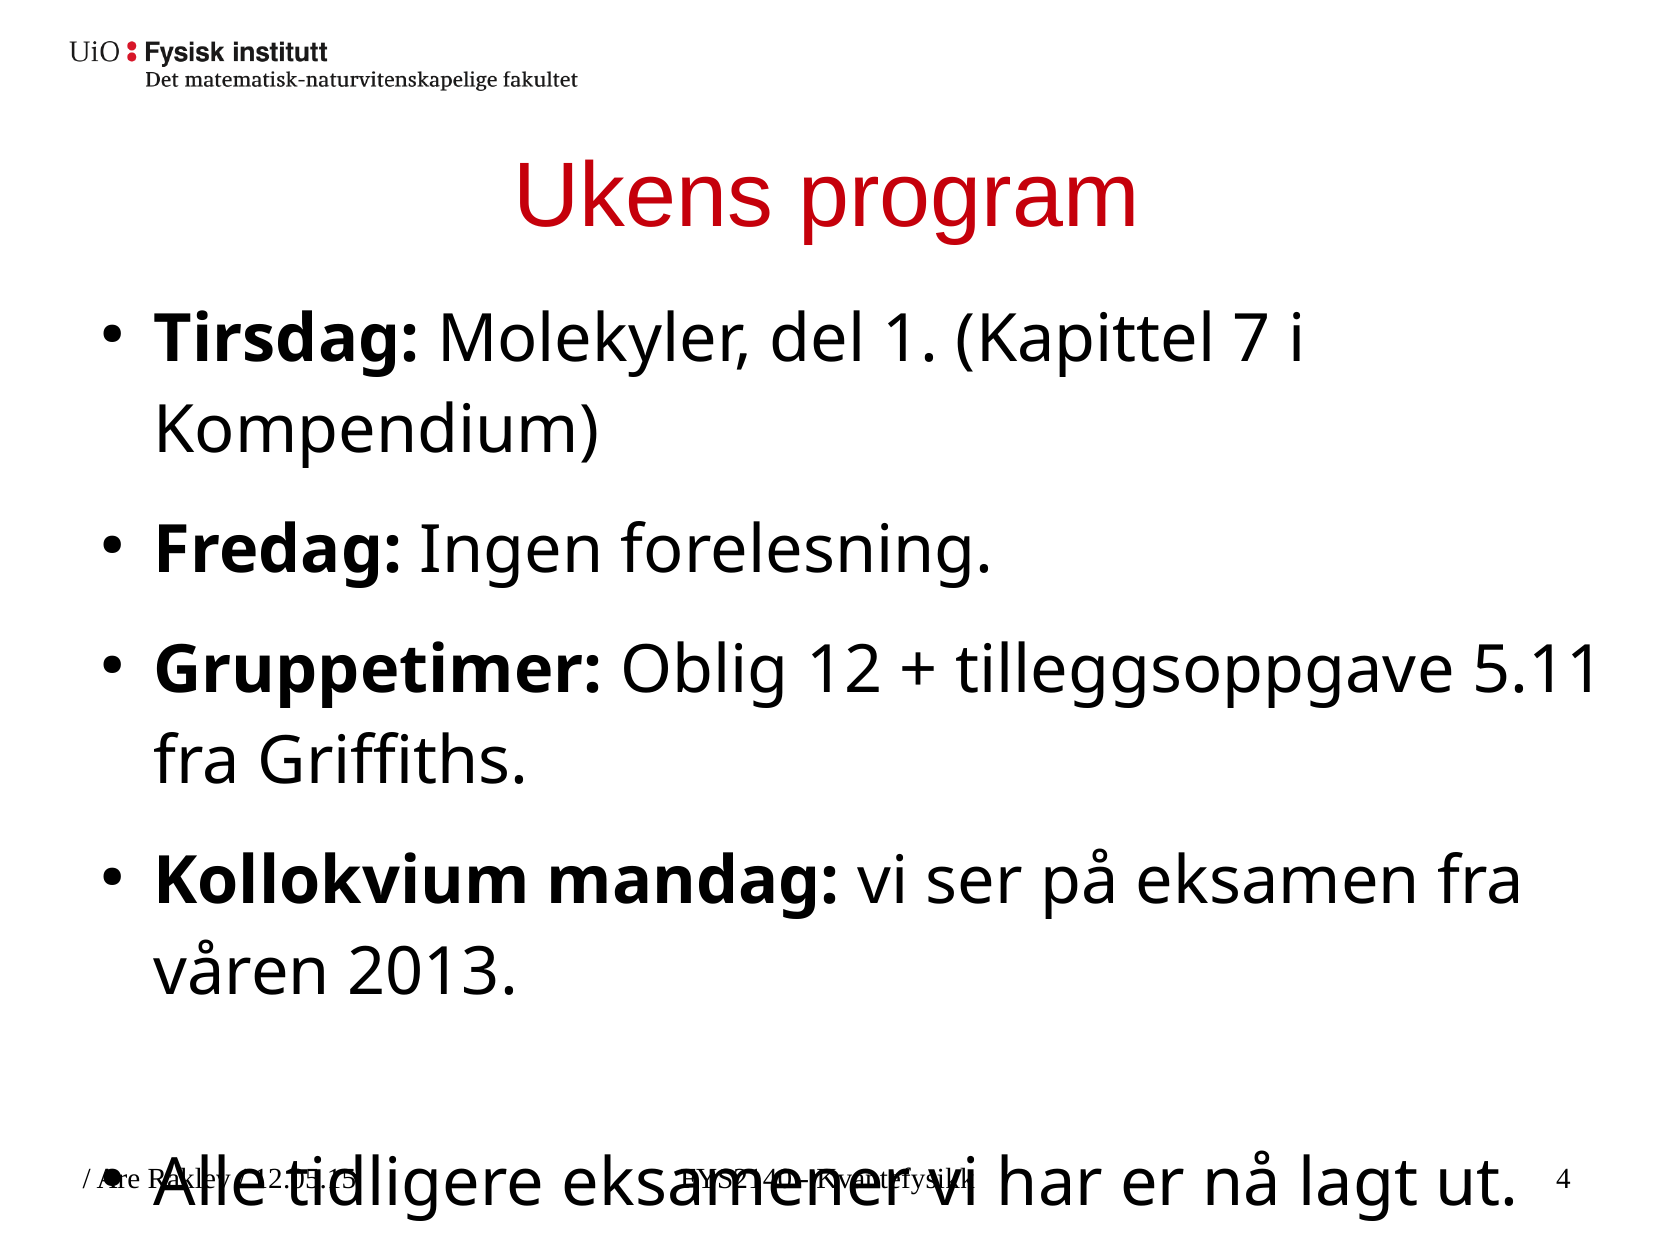

# Ukens program
Tirsdag: Molekyler, del 1. (Kapittel 7 i Kompendium)
Fredag: Ingen forelesning.
Gruppetimer: Oblig 12 + tilleggsoppgave 5.11 fra Griffiths.
Kollokvium mandag: vi ser på eksamen fra våren 2013.
Alle tidligere eksamener vi har er nå lagt ut.
/ Are Raklev / 12.05.15
FYS2140 - Kvantefysikk
4